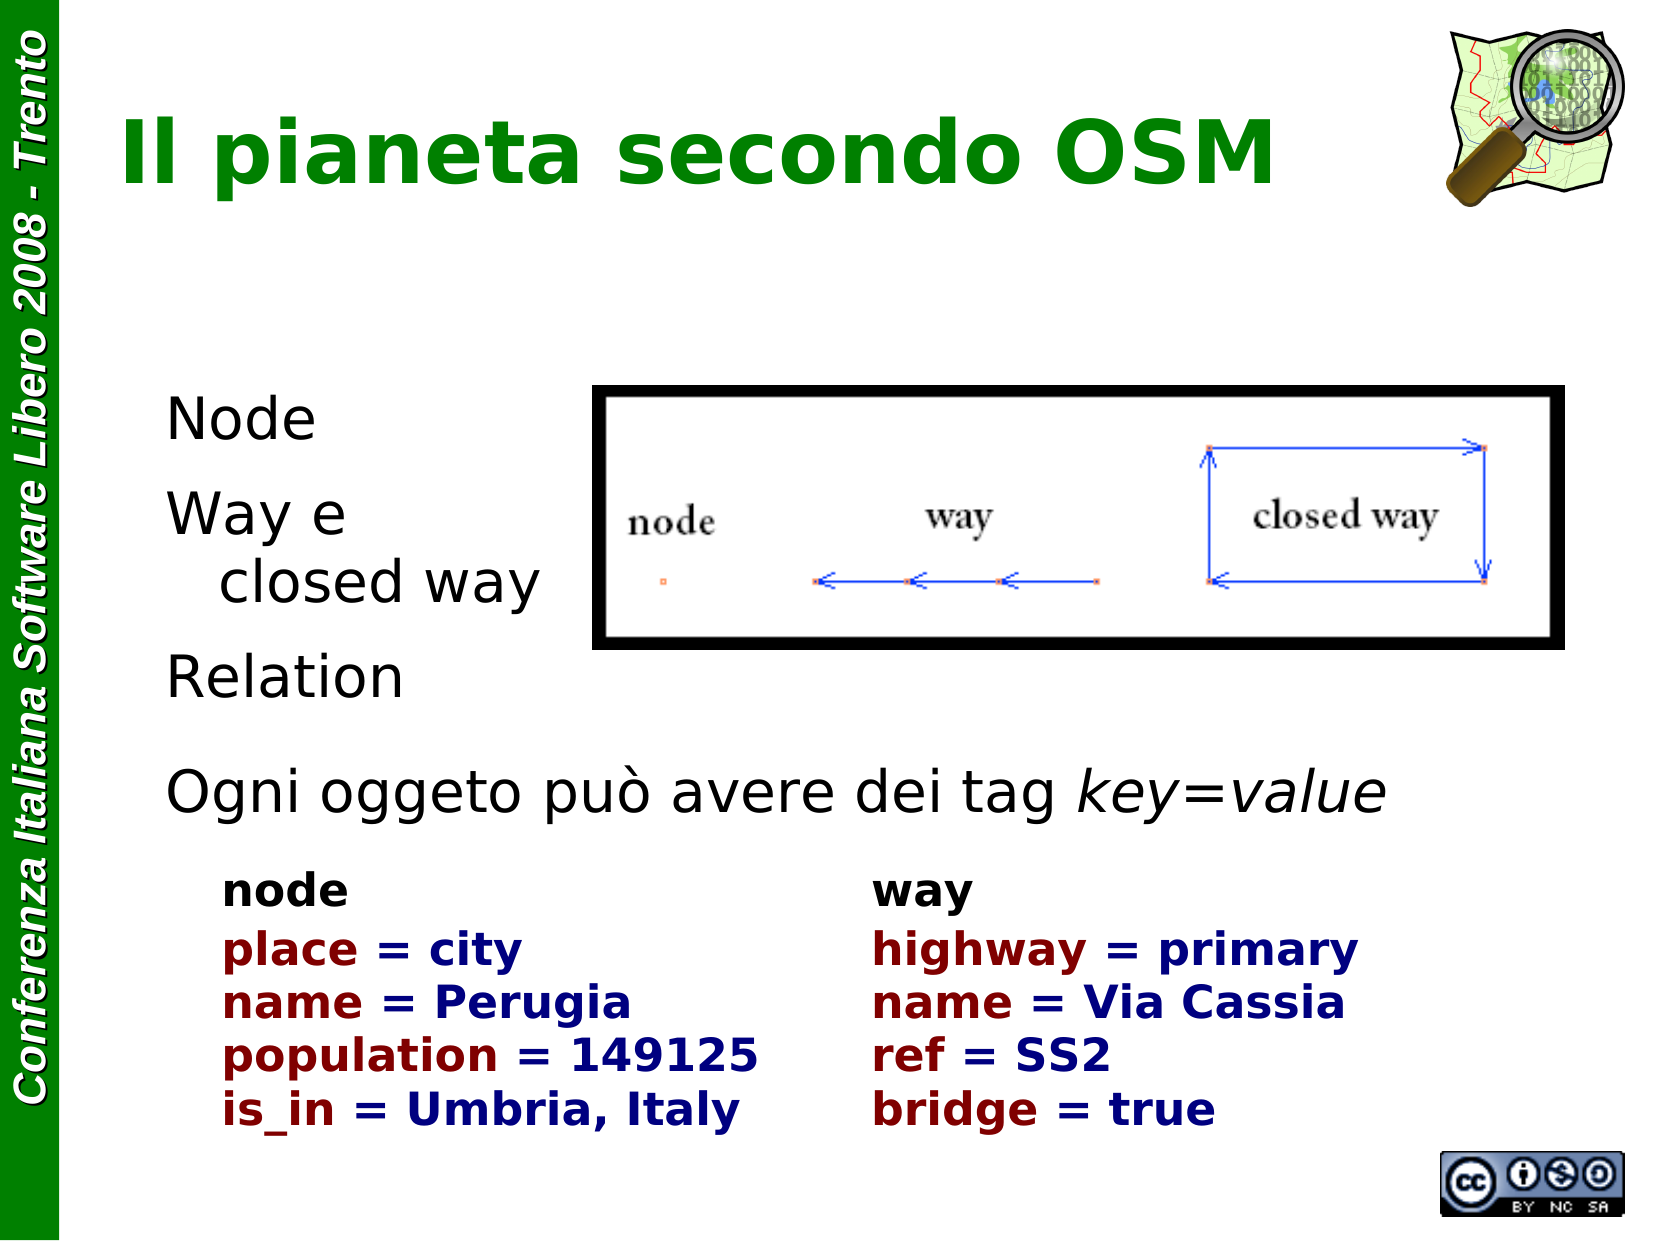

# Il pianeta secondo OSM
Node
Way e
closed way
Relation
Ogni oggeto può avere dei tag key=value
node
place = city
name = Perugia
population = 149125
is_in = Umbria, Italy
way
highway = primary
name = Via Cassia
ref = SS2
bridge = true